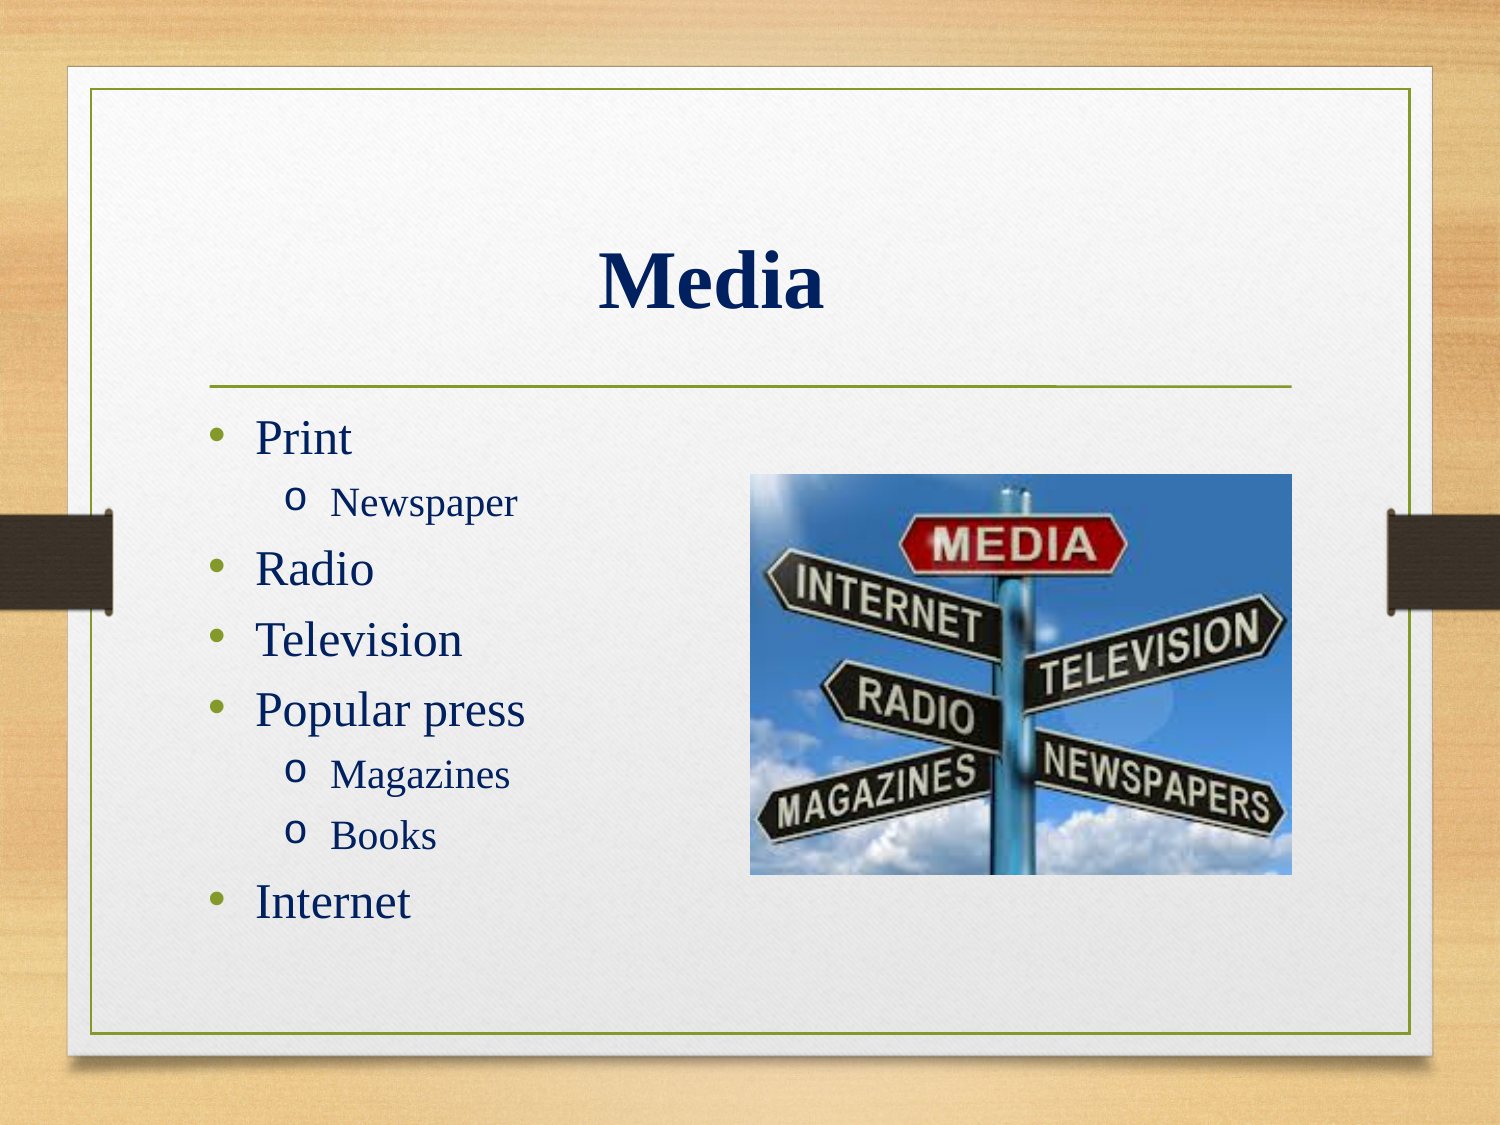

# Media
Print
Newspaper
Radio
Television
Popular press
Magazines
Books
Internet